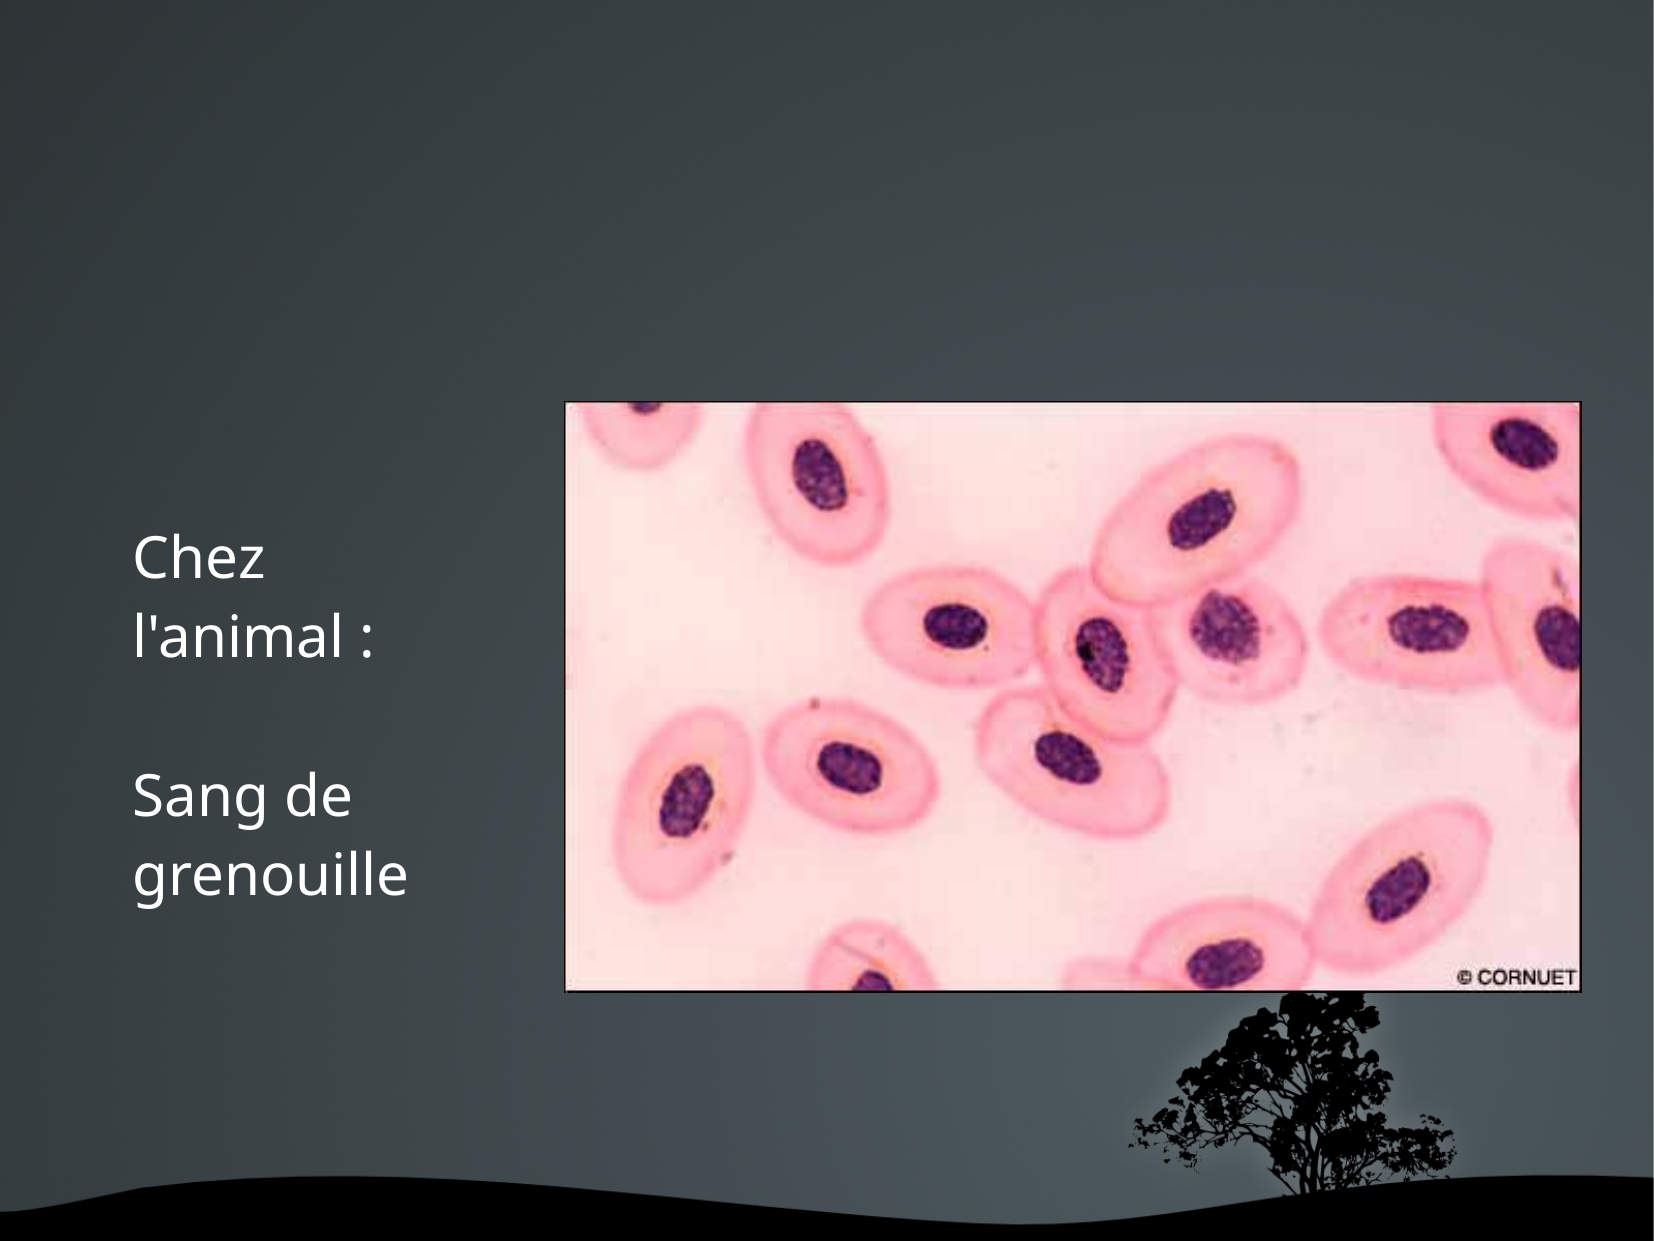

#
Chez l'animal :
Sang de grenouille